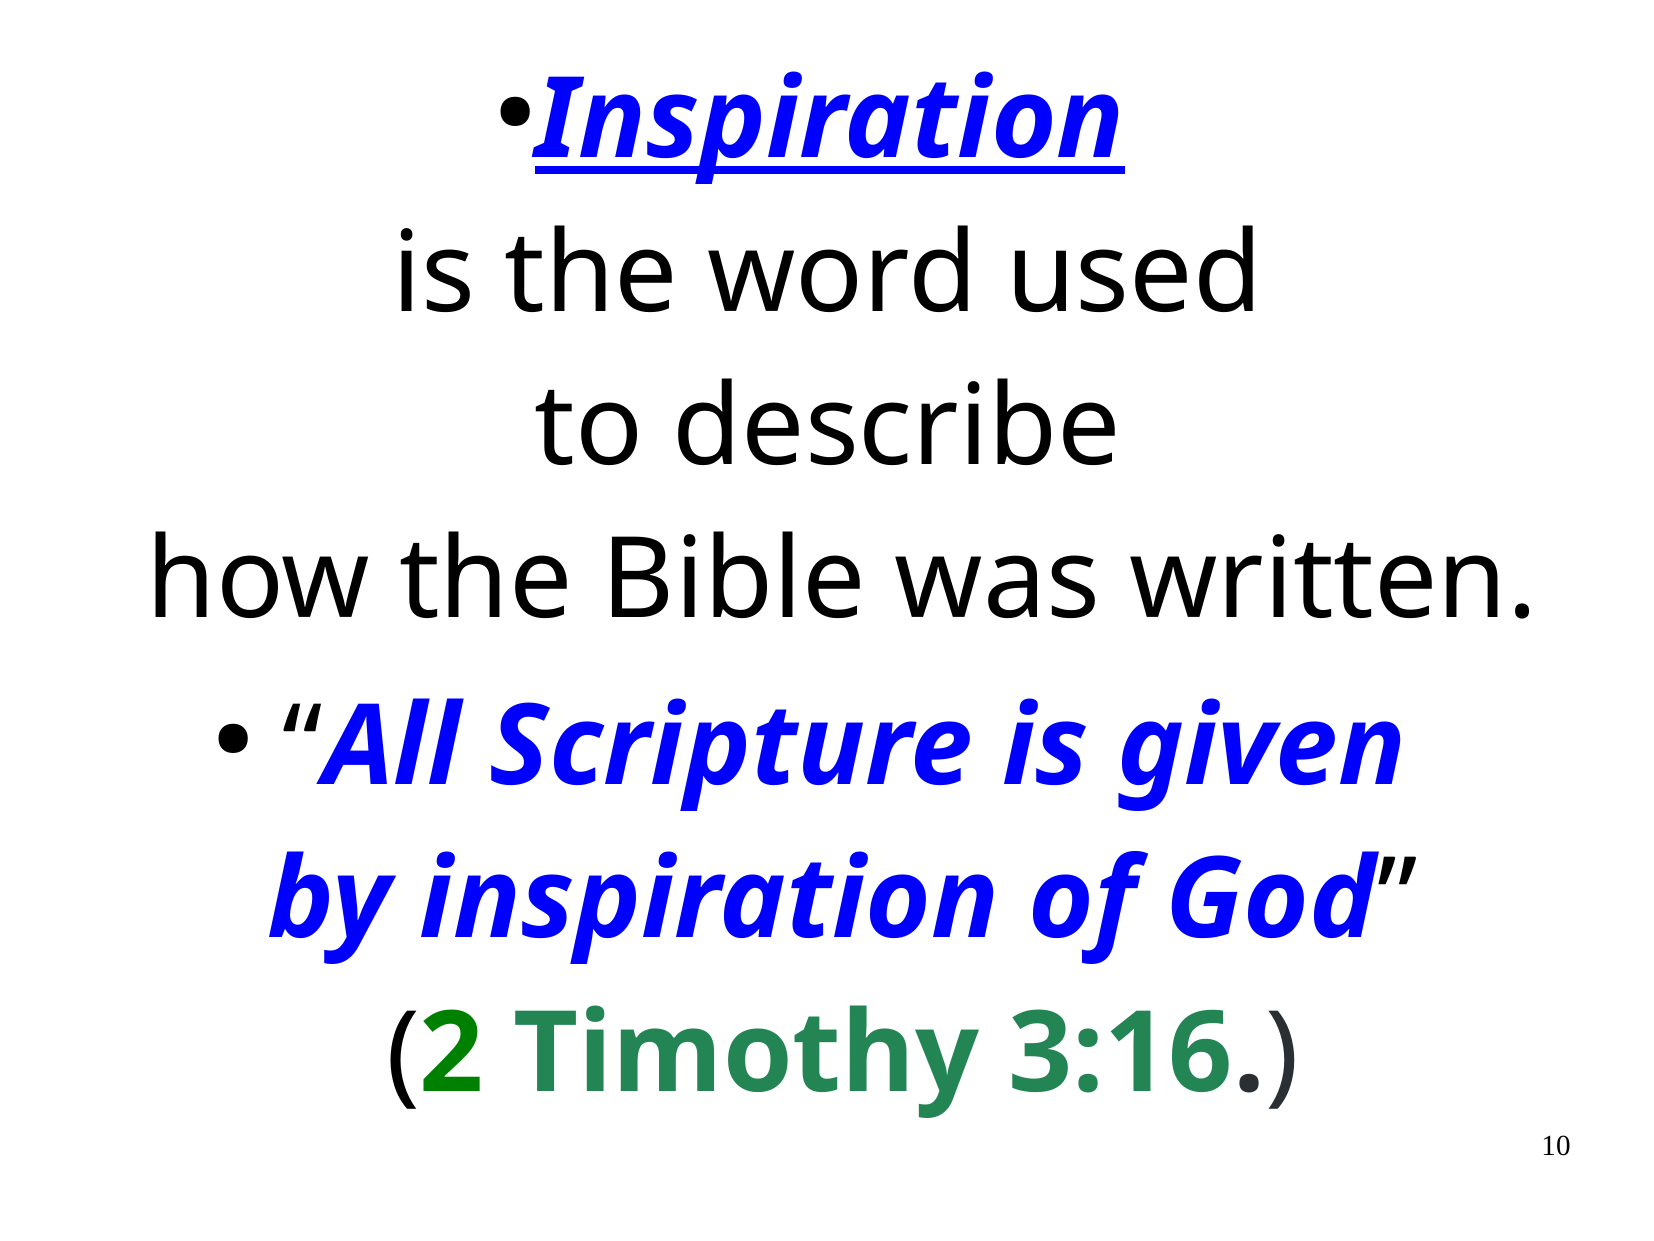

# Inspiration is the word used to describe how the Bible was written.
 “All Scripture is given
by inspiration of God”
(2 Timothy 3:16.)
10